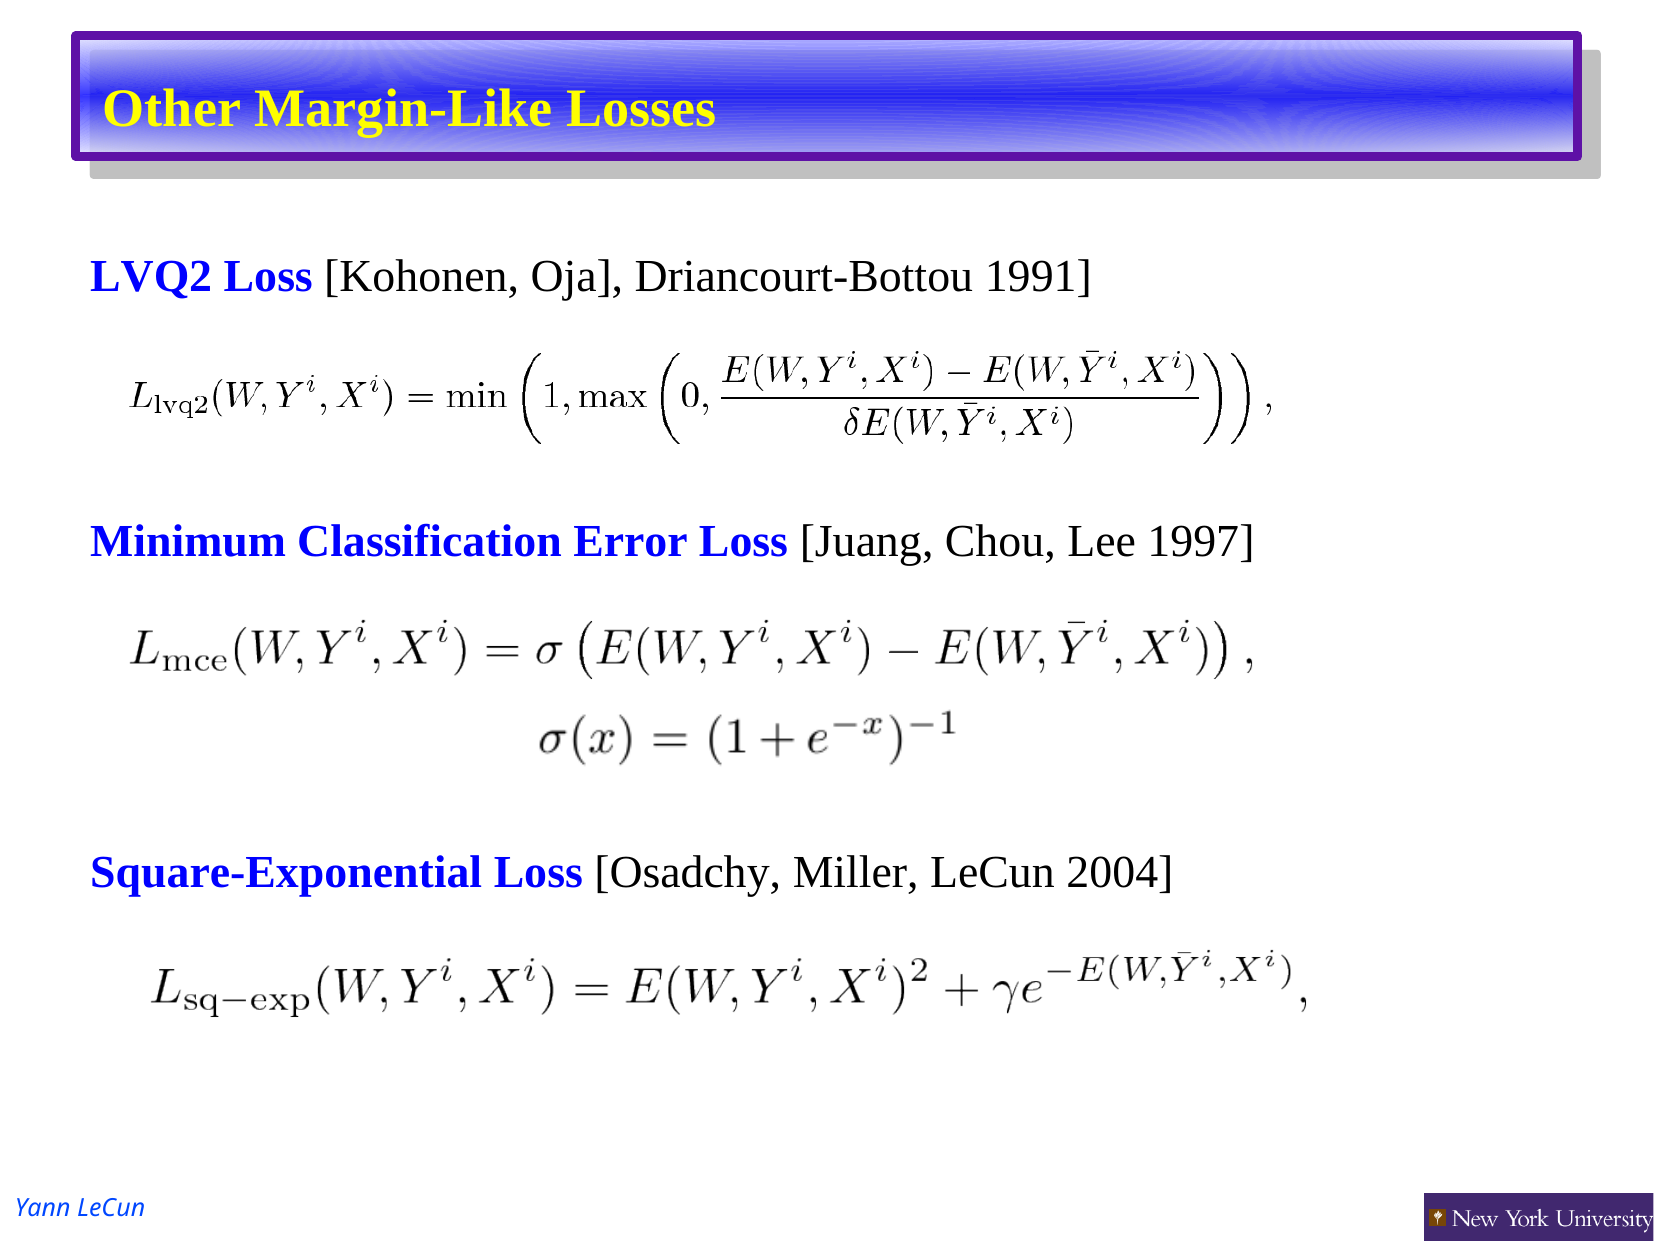

# Other Margin-Like Losses
LVQ2 Loss [Kohonen, Oja], Driancourt-Bottou 1991]
Minimum Classification Error Loss [Juang, Chou, Lee 1997]
Square-Exponential Loss [Osadchy, Miller, LeCun 2004]